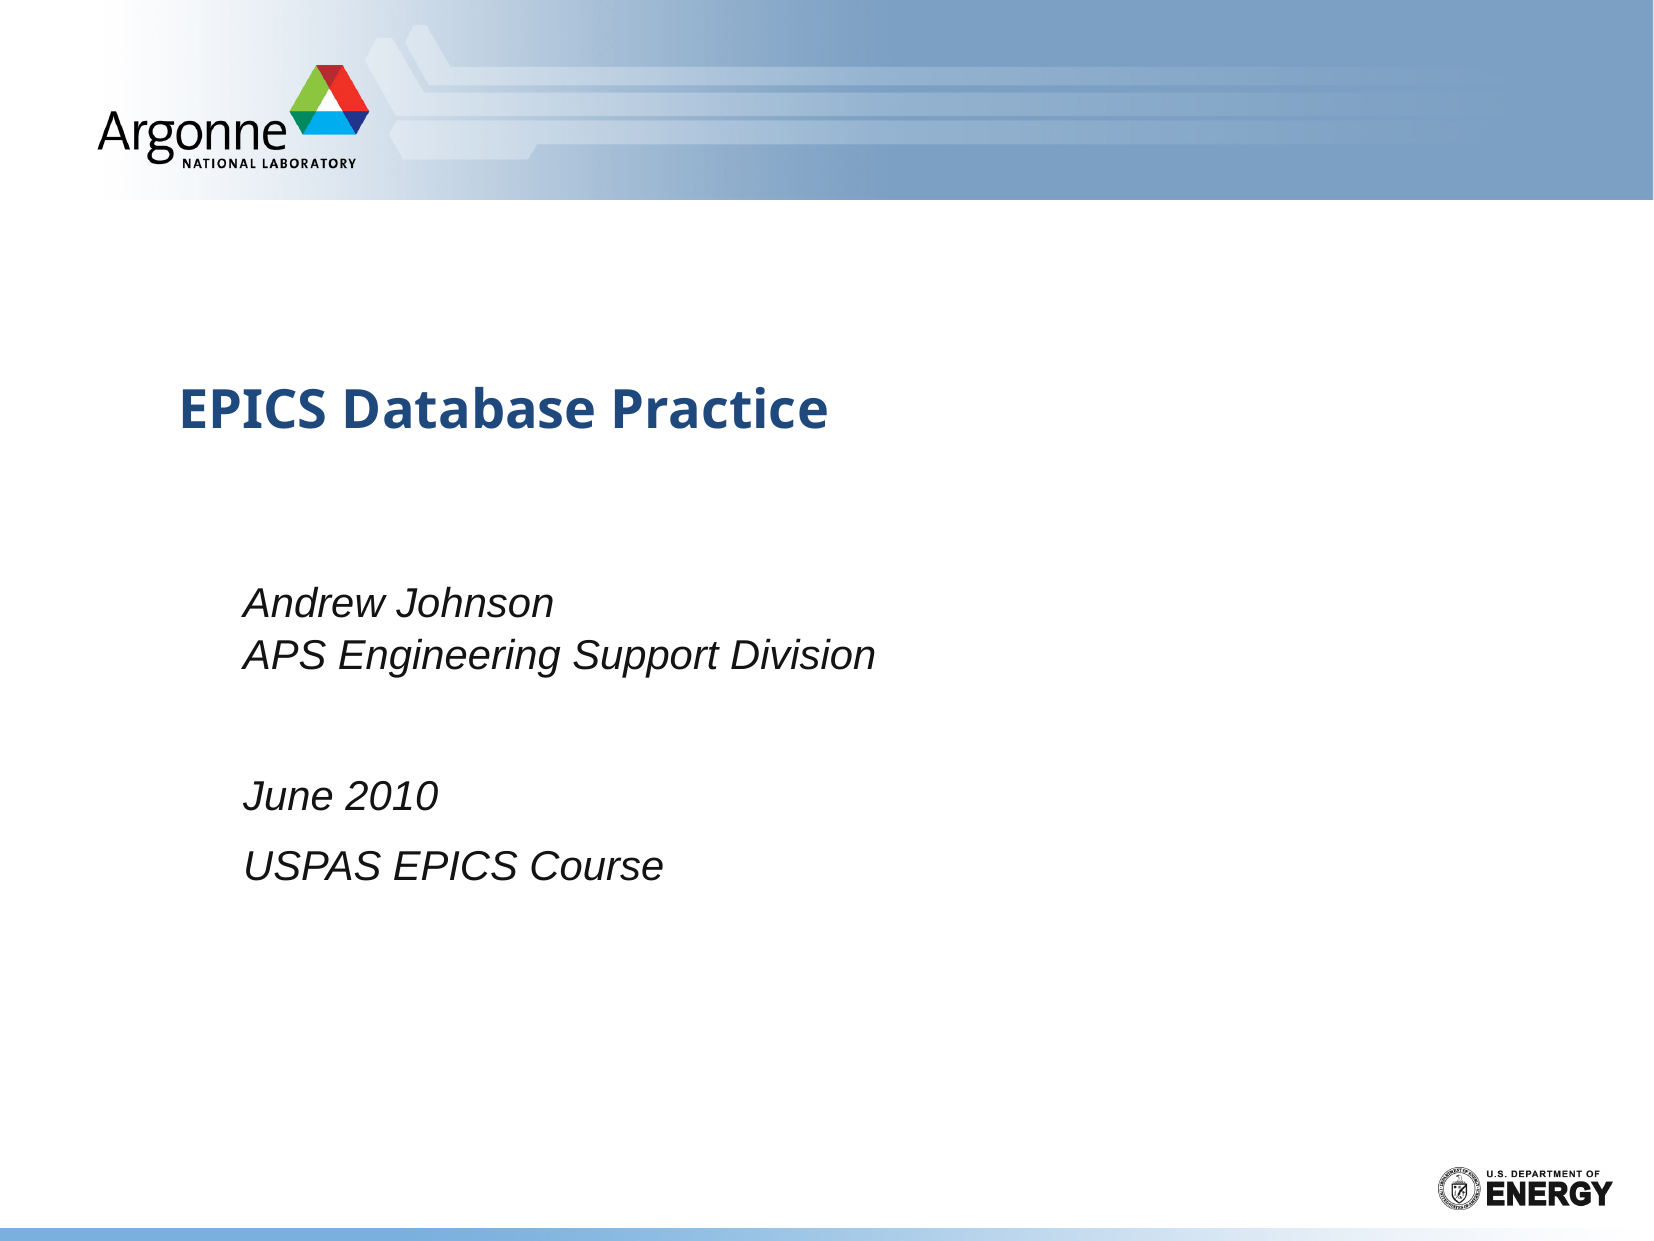

# EPICS Database Practice
Andrew Johnson
APS Engineering Support Division
June 2010
USPAS EPICS Course